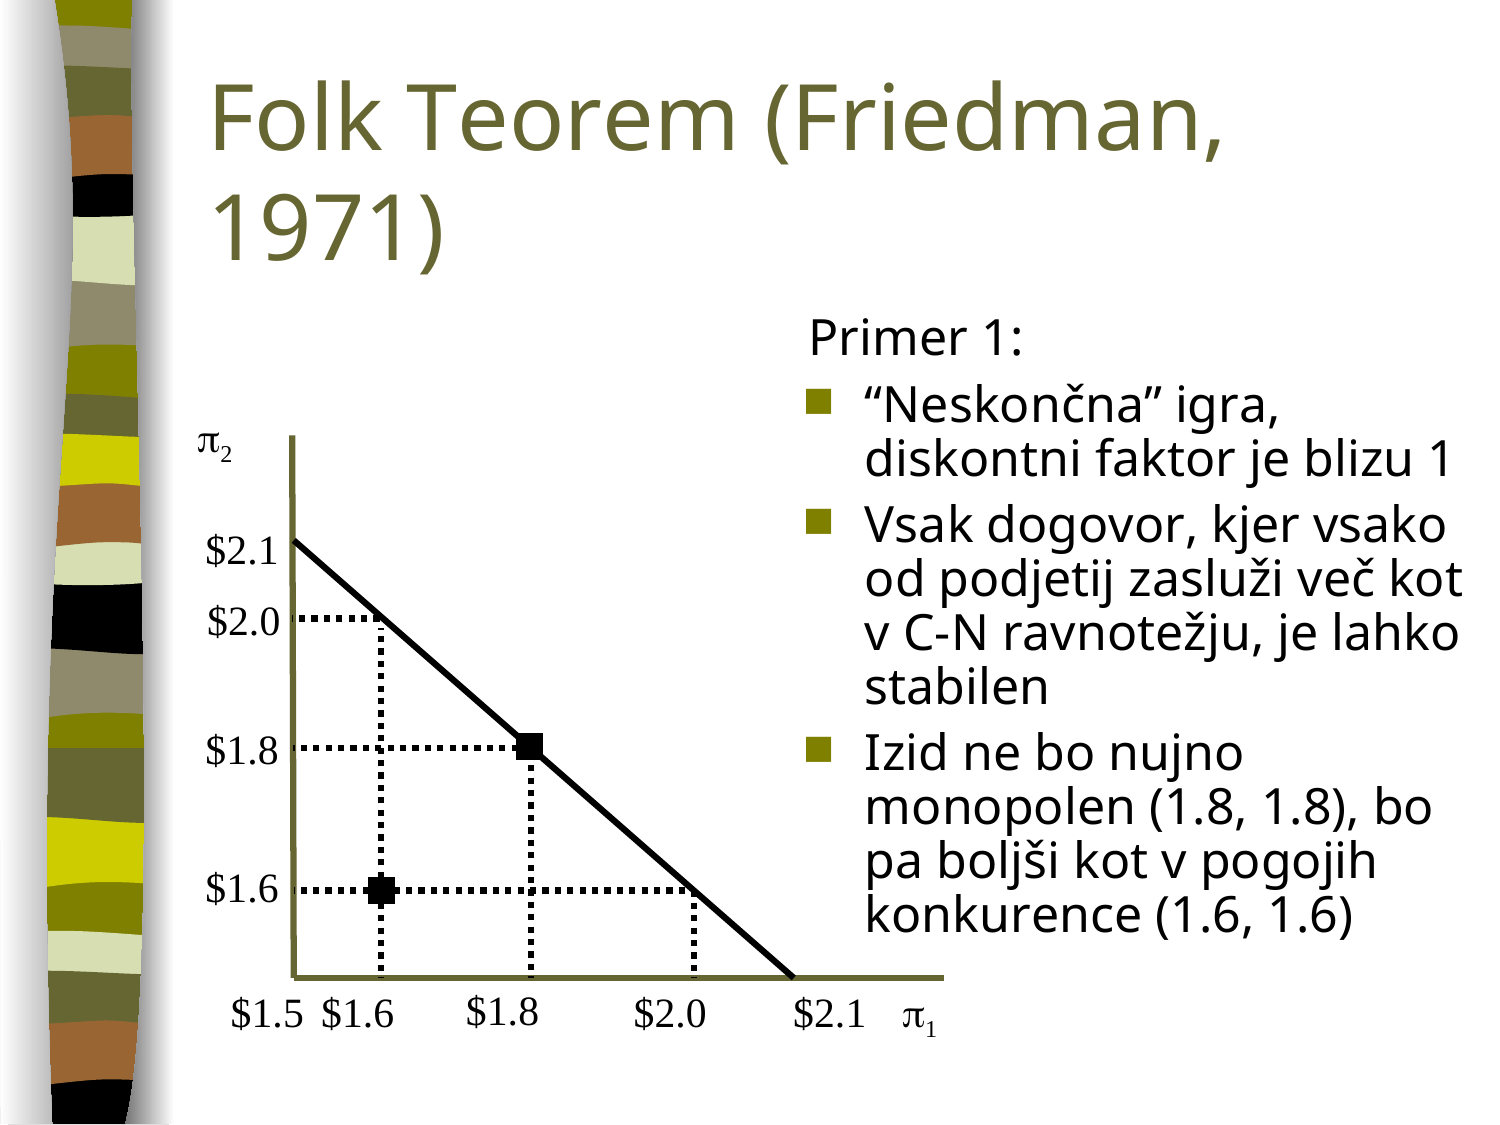

# Folk Teorem (Friedman, 1971)
Primer 1:
“Neskončna” igra, diskontni faktor je blizu 1
Vsak dogovor, kjer vsako od podjetij zasluži več kot v C-N ravnotežju, je lahko stabilen
Izid ne bo nujno monopolen (1.8, 1.8), bo pa boljši kot v pogojih konkurence (1.6, 1.6)

$2.1
$2.0
$1.8
$1.6
$1.8
$1.5
$1.6
$2.0
$2.1
